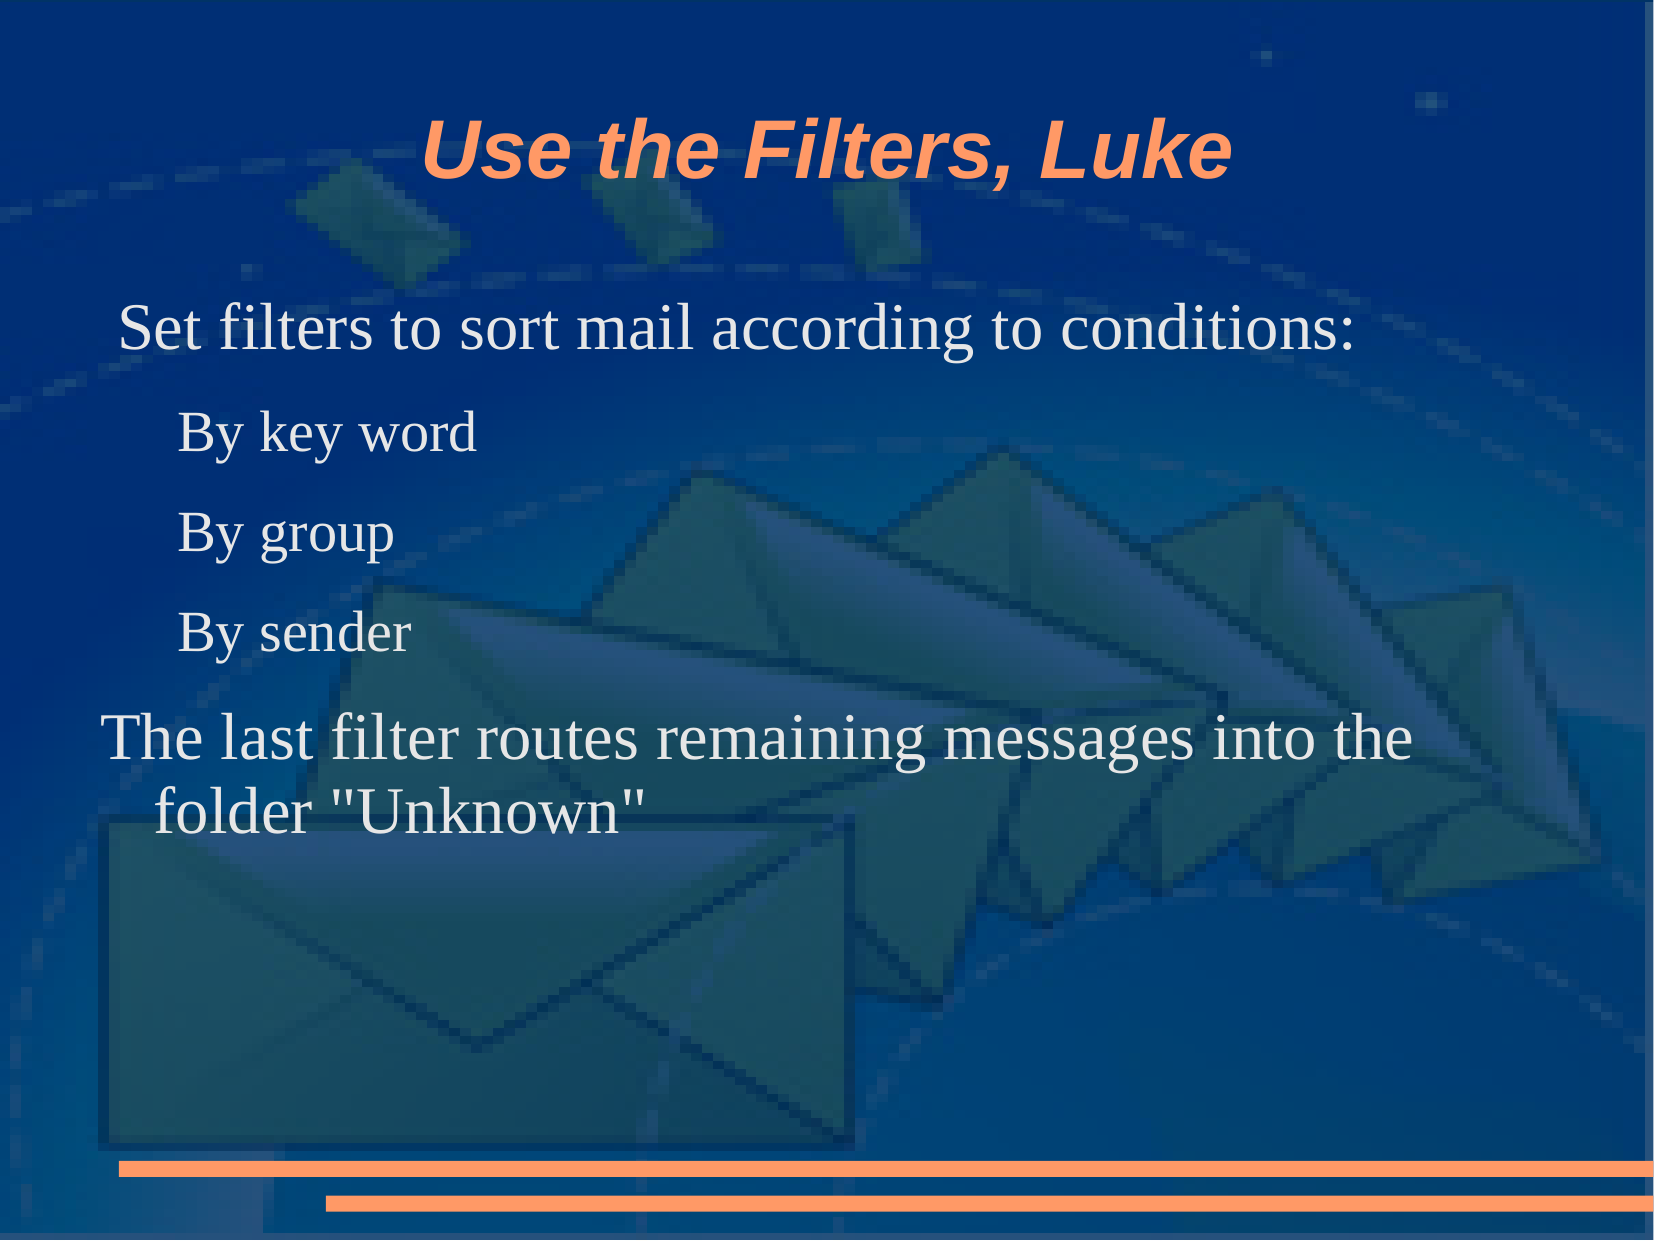

# Use the Filters, Luke
 Set filters to sort mail according to conditions:
By key word
By group
By sender
The last filter routes remaining messages into the folder "Unknown"